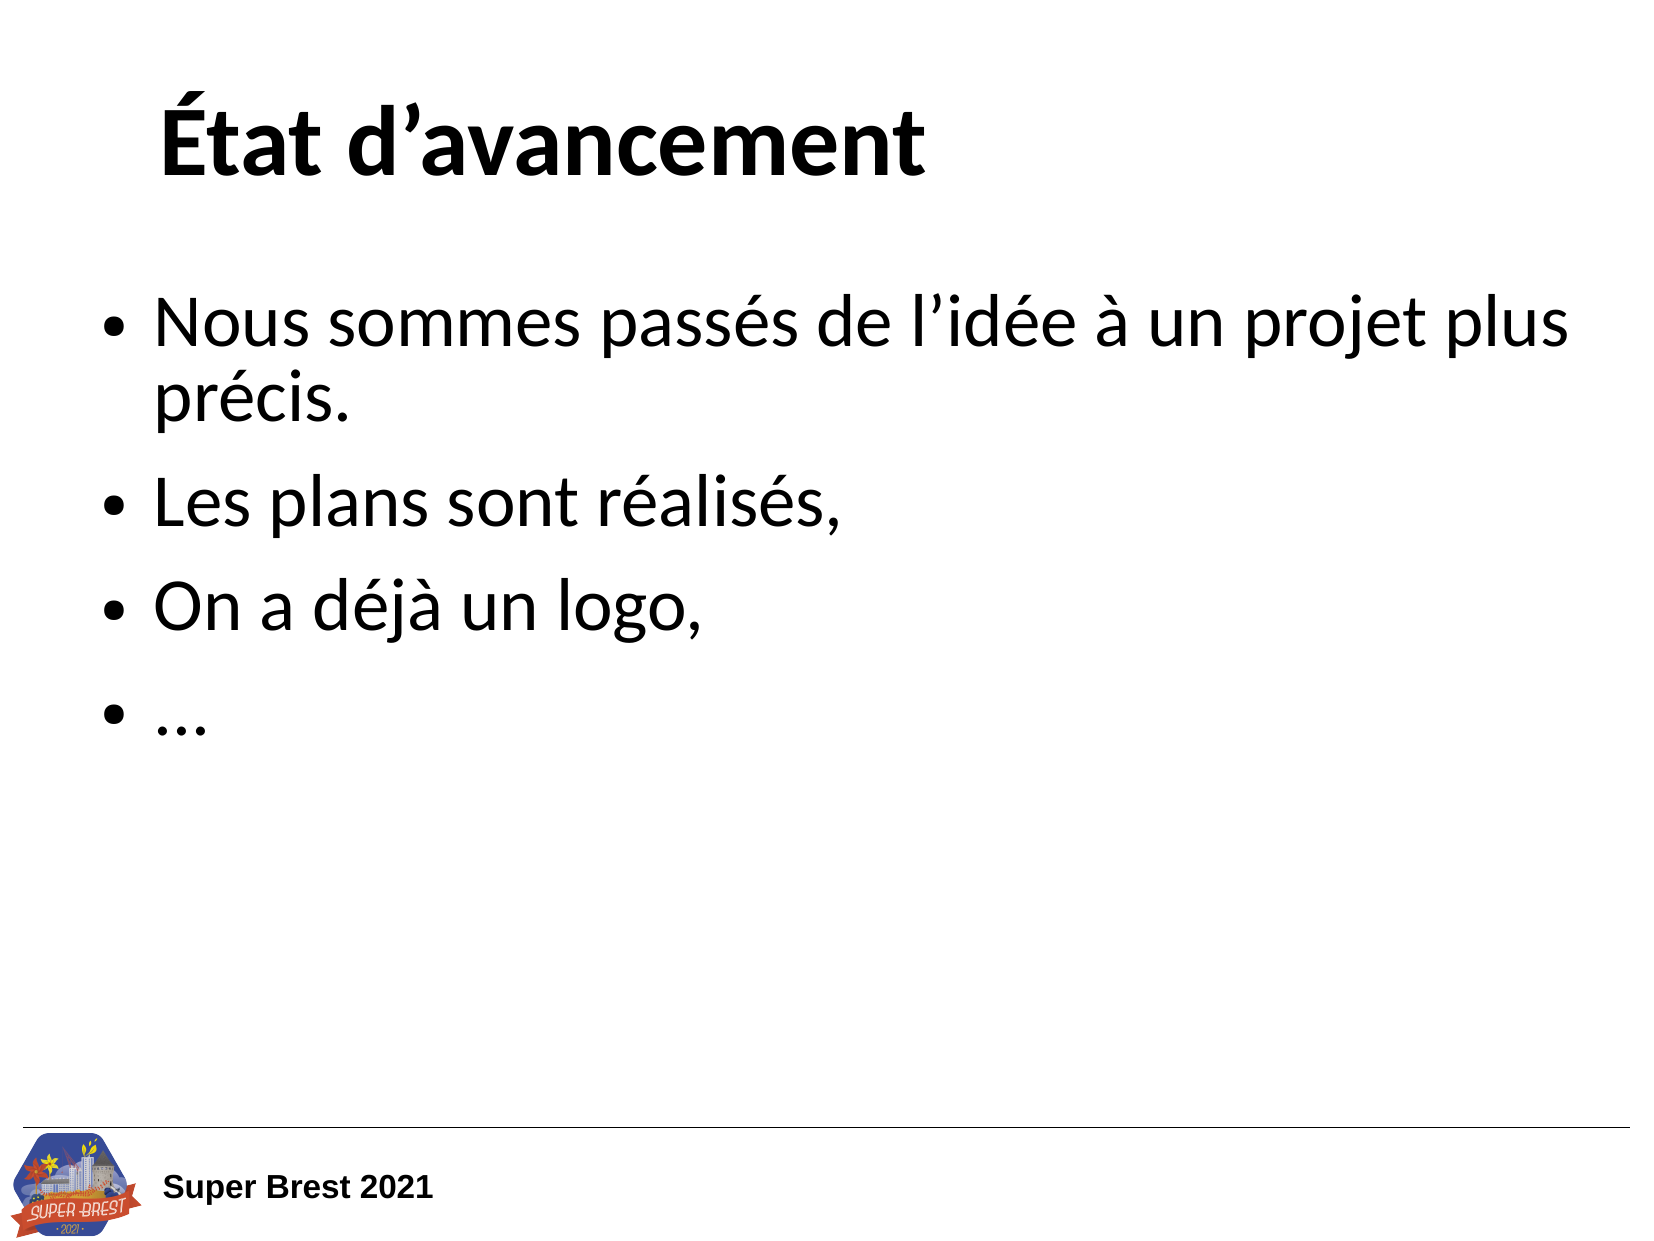

# État d’avancement
Nous sommes passés de l’idée à un projet plus précis.
Les plans sont réalisés,
On a déjà un logo,
...
Super Brest 2021